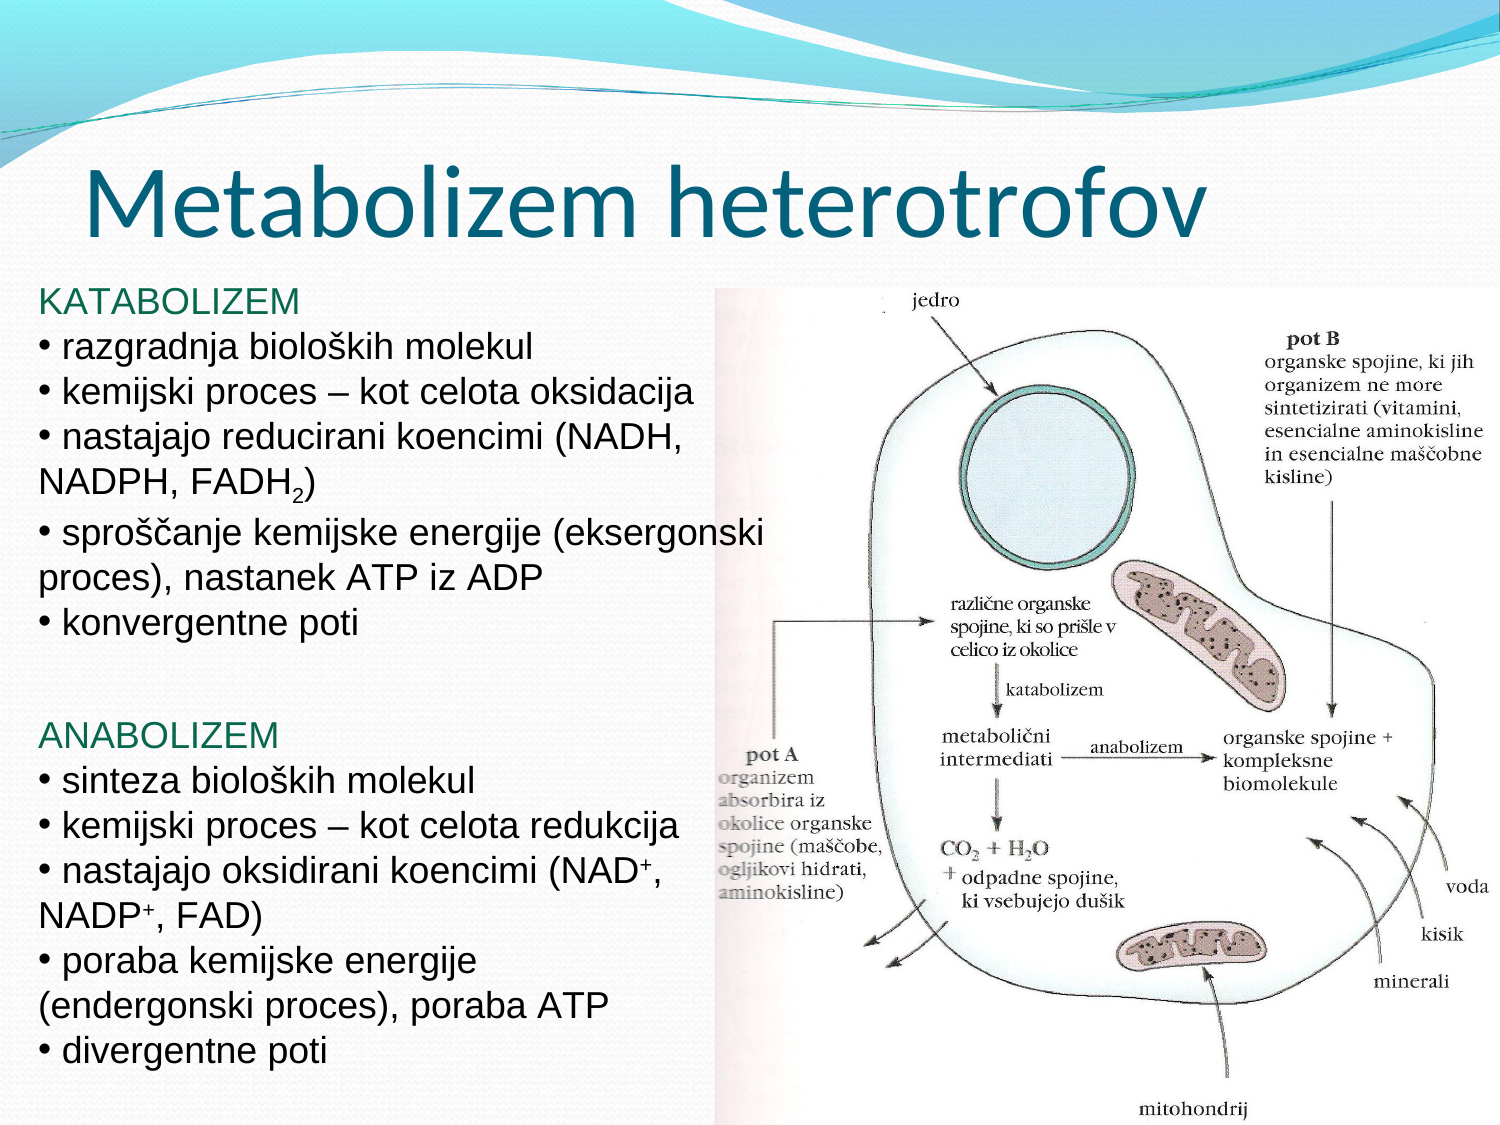

# Metabolizem heterotrofov
KATABOLIZEM
 razgradnja bioloških molekul
 kemijski proces – kot celota oksidacija
 nastajajo reducirani koencimi (NADH, NADPH, FADH2)
 sproščanje kemijske energije (eksergonski proces), nastanek ATP iz ADP
 konvergentne poti
ANABOLIZEM
 sinteza bioloških molekul
 kemijski proces – kot celota redukcija
 nastajajo oksidirani koencimi (NAD+, NADP+, FAD)
 poraba kemijske energije (endergonski proces), poraba ATP
 divergentne poti